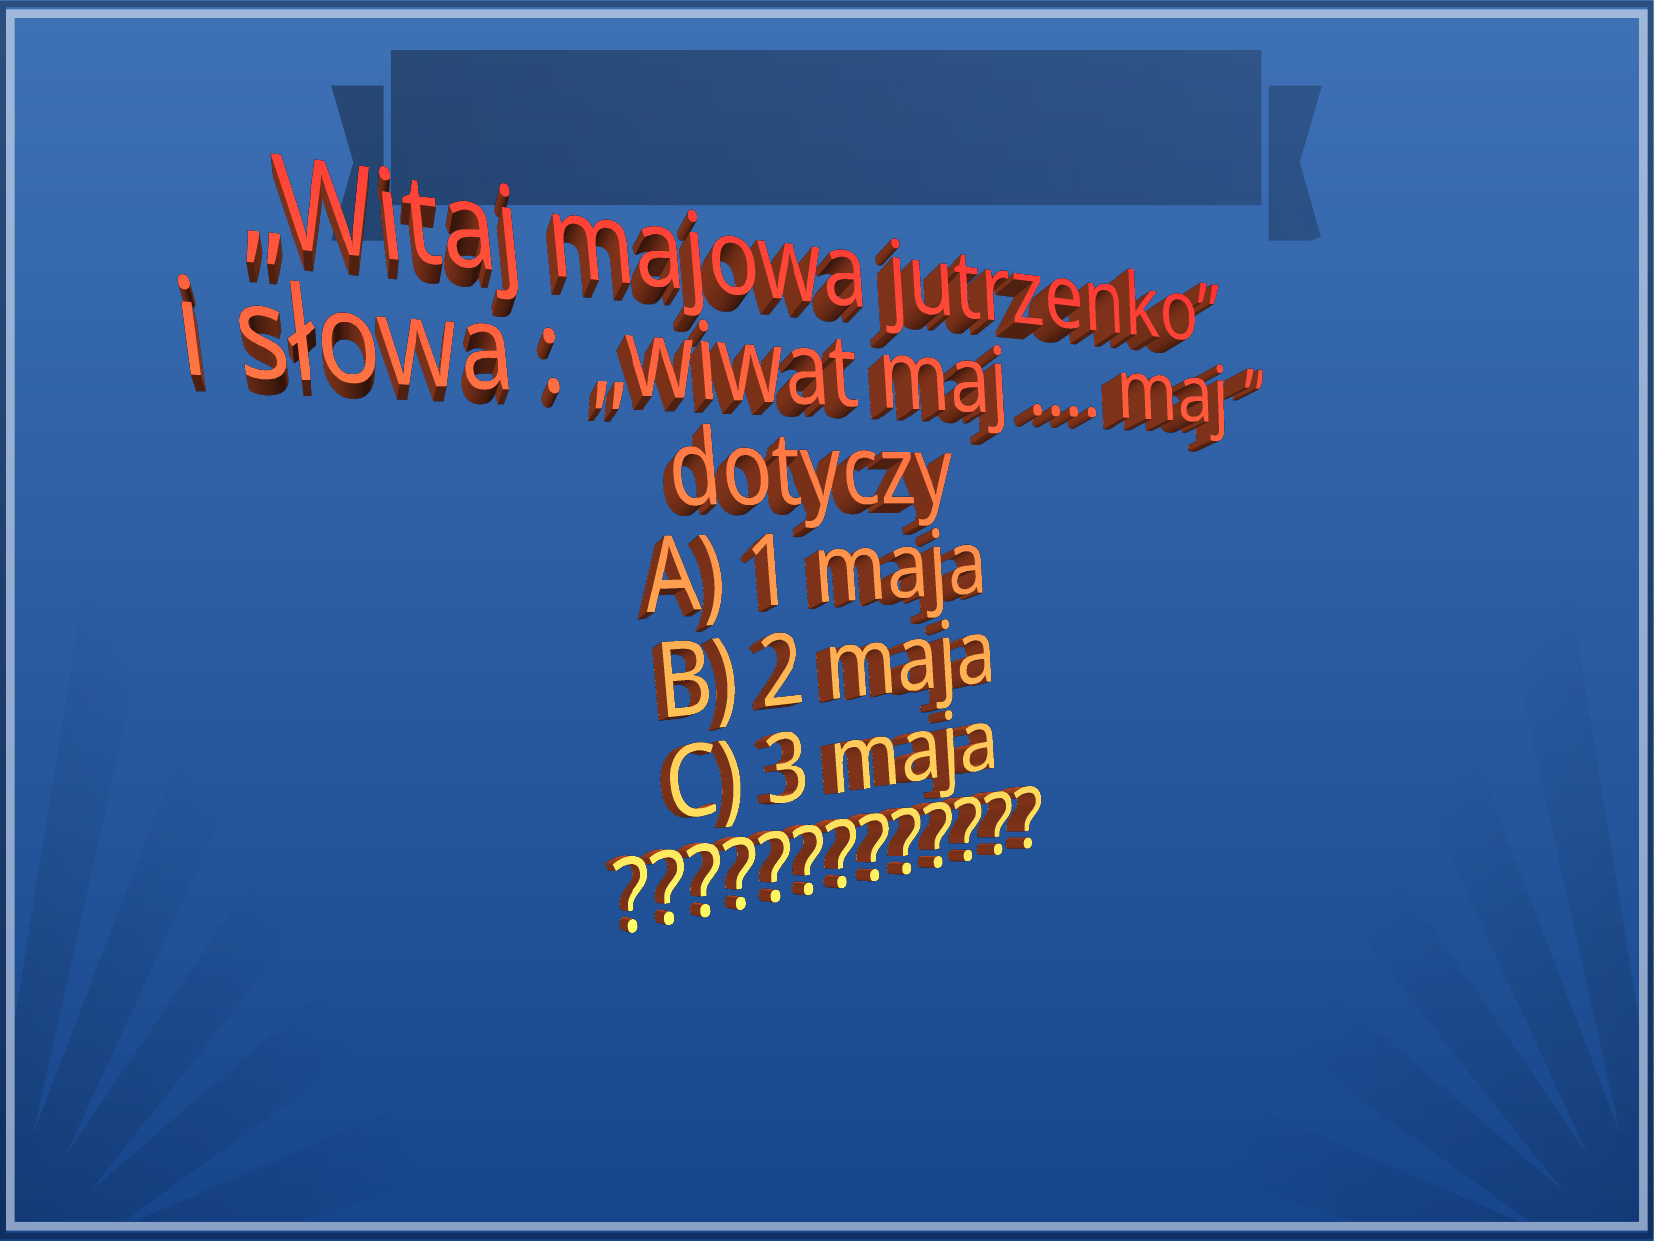

„Witaj majowa jutrzenko”
i słowa : „wiwat maj …. maj ”
dotyczy
A) 1 maja
B) 2 maja
C) 3 maja
?????????????